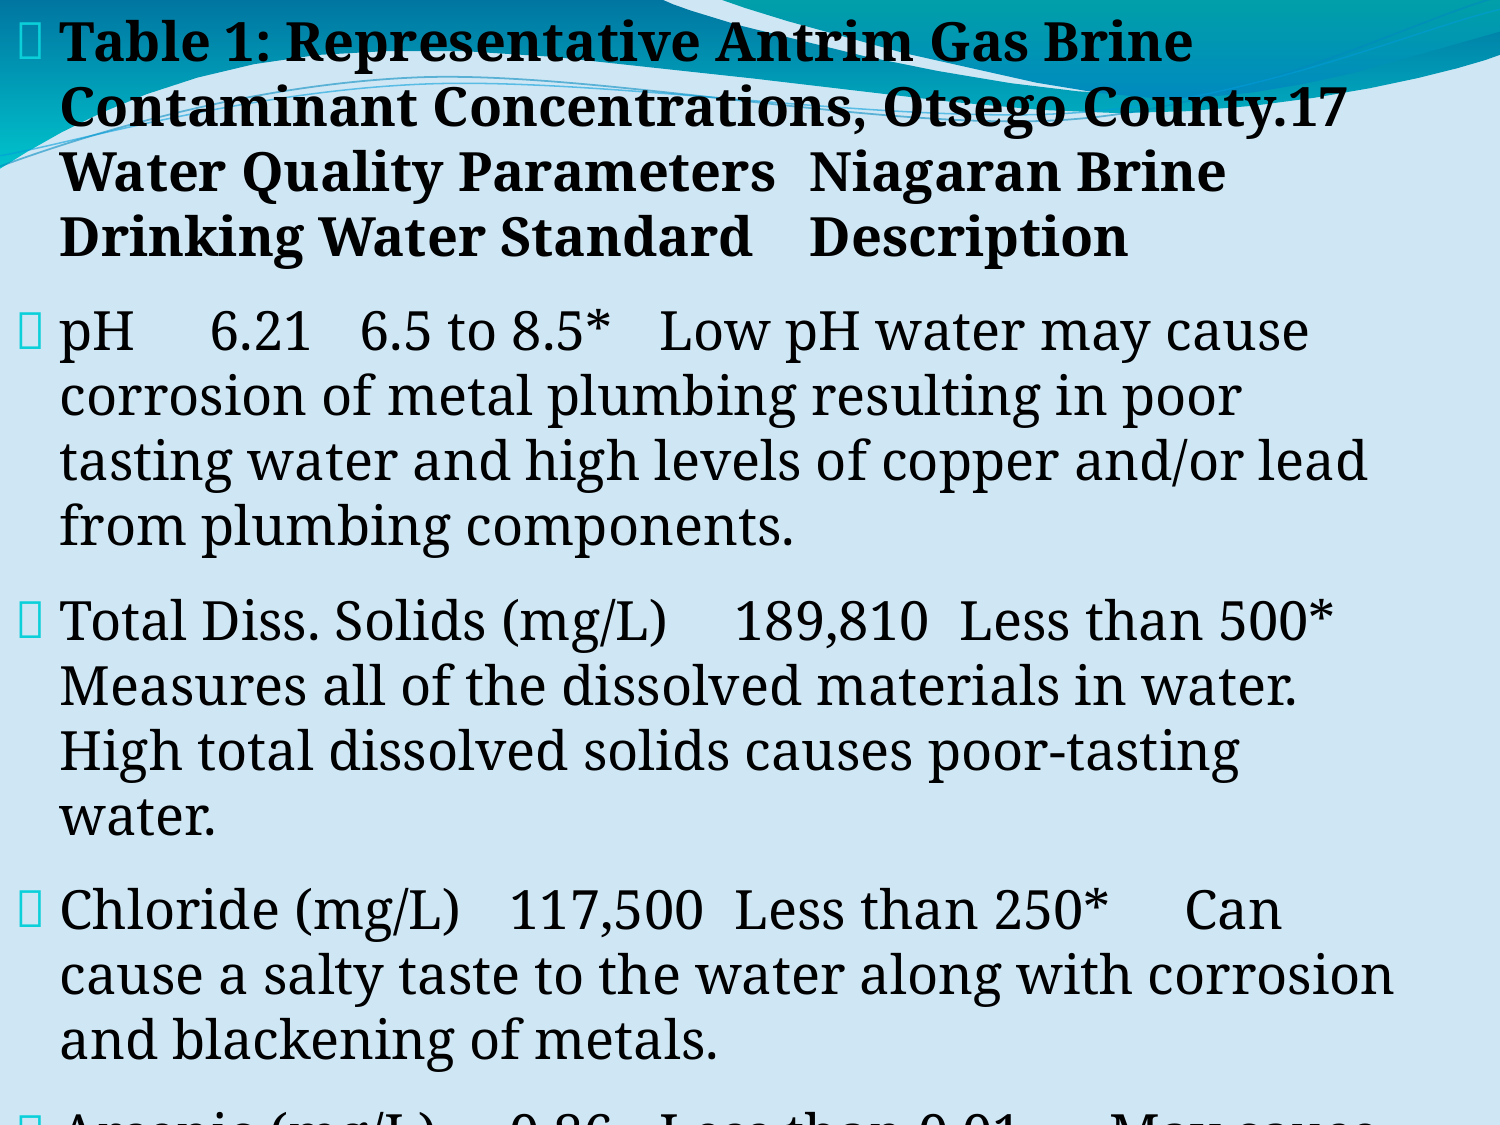

Table 1: Representative Antrim Gas Brine Contaminant Concentrations, Otsego County.17 Water Quality Parameters 	Niagaran Brine 	Drinking Water Standard 	Description
pH 	6.21 	6.5 to 8.5* 	Low pH water may cause corrosion of metal plumbing resulting in poor tasting water and high levels of copper and/or lead from plumbing components.
Total Diss. Solids (mg/L) 	189,810 	Less than 500* 	Measures all of the dissolved materials in water. High total dissolved solids causes poor-tasting water.
Chloride (mg/L) 	117,500 	Less than 250* 	Can cause a salty taste to the water along with corrosion and blackening of metals.
Arsenic (mg/L) 	0.86 	Less than 0.01 	May cause cancer and other serious health effects. Causes no obvious tastes, odors or stains in water.
Barium (mg/L) 	57 	Less than 2.0** 	May cause hypertension and other serious health effects. Has no obvious tastes, odors or stains in water.
Sodium (mg/L) 	48,000 	Less than 120 	High concentrations may be causer hypertension and problematic for individuals on low sodium diets. No obvious tastes, odors or stains in water.
Iron (mg/L) 	100 	Less than 0.30*/less than 2.0** 	May cause orange or brown stains and metallic-tasting water.
Manganese (mg/L) 	1.92 	Less than 0.05*/less than 0.86** 	Causes black stains or flecks along with a metallic taste. Causes impairment of neurobehavioral function.
Lead (mg/L) 	4.77 	Less than 0.004** 	Causes many serious mental health effects, especially in children. Causes no obvious tastes, odors or stains in water.
Lithium (mg/L) 	10 	Less than 0.17 	May cause serious health effects. Causes no obvious tastes, odors or stains in water.
Arsenic (mg/L) 	2.10 	Less than 0.01** 	May cause cancer and other serious health effects. Causes no obvious tastes, odors or stains in water.
Radium-226 & Radium 228 (pCi/g) 	0.95 to 24 pCi/g. Background at 5 pCi/g 	10 mrem/yr exposure* 	May cause cancer and other serious health effects. Causes no obvious tastes, odors or stains in water.
Strontium (mg/L) 	250 	Less than 4.6 	May cause serious health effects. Causes no obvious tastes, odors or stains in water.
Selenium (mg/L) 	0.33 	Less than 0.05 	May cause serious health effects. Causes no obvious tastes, odors or stains in water.
Sulfate (mg/L) 	850 	Less than 250* 	. Causes taste, odor or staining problems in water.
#